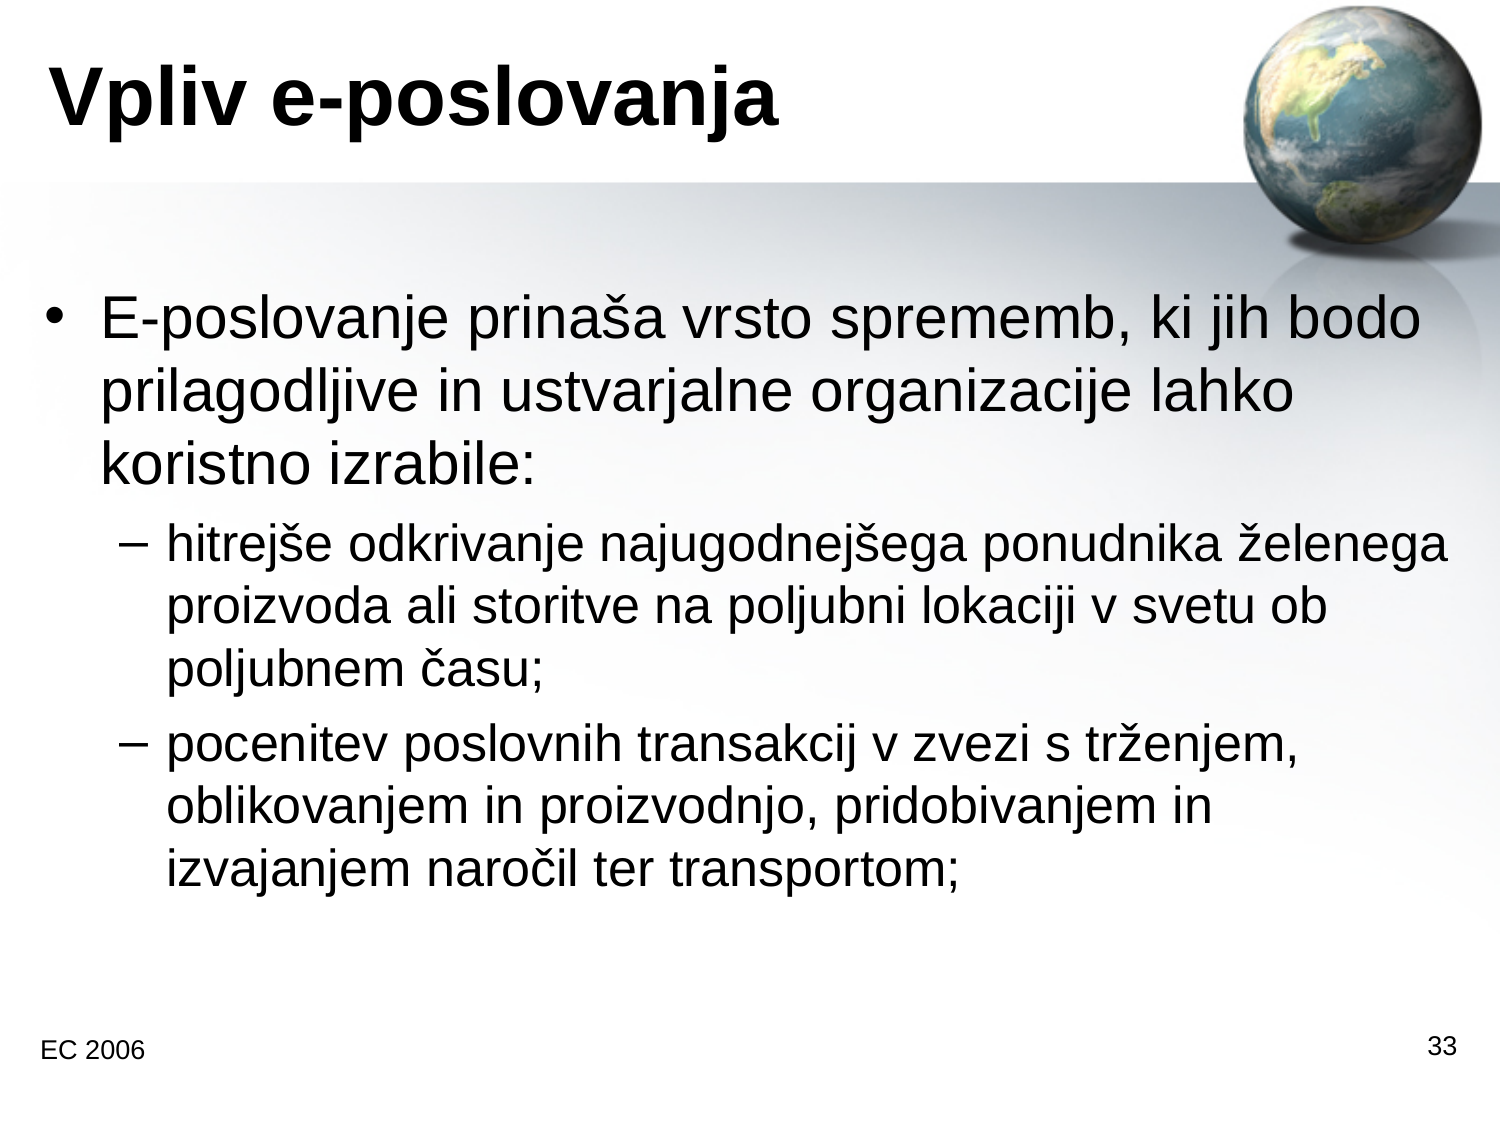

# Vpliv e-poslovanja
E-poslovanje prinaša vrsto sprememb, ki jih bodo prilagodljive in ustvarjalne organizacije lahko koristno izrabile:
hitrejše odkrivanje najugodnejšega ponudnika želenega proizvoda ali storitve na poljubni lokaciji v svetu ob poljubnem času;
pocenitev poslovnih transakcij v zvezi s trženjem, oblikovanjem in proizvodnjo, pridobivanjem in izvajanjem naročil ter transportom;
EC 2006